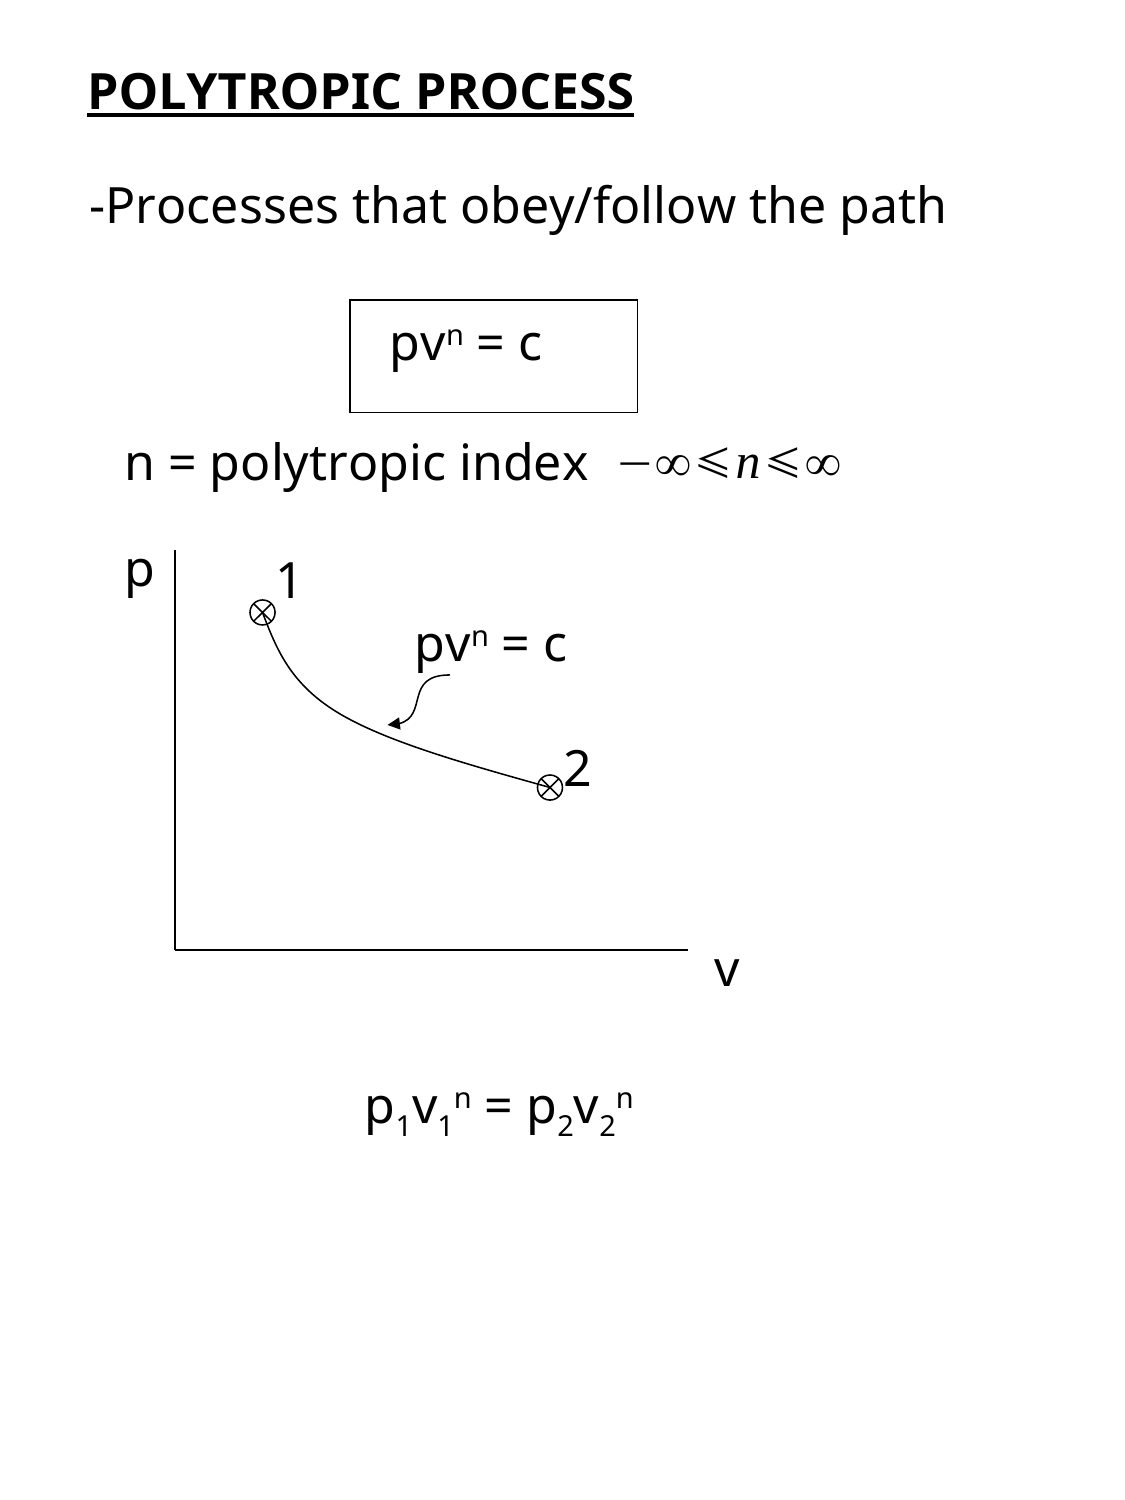

POLYTROPIC PROCESS
-Processes that obey/follow the path
		pvn = c
n = polytropic index
p
1
pvn = c
2
v
p1v1n = p2v2n